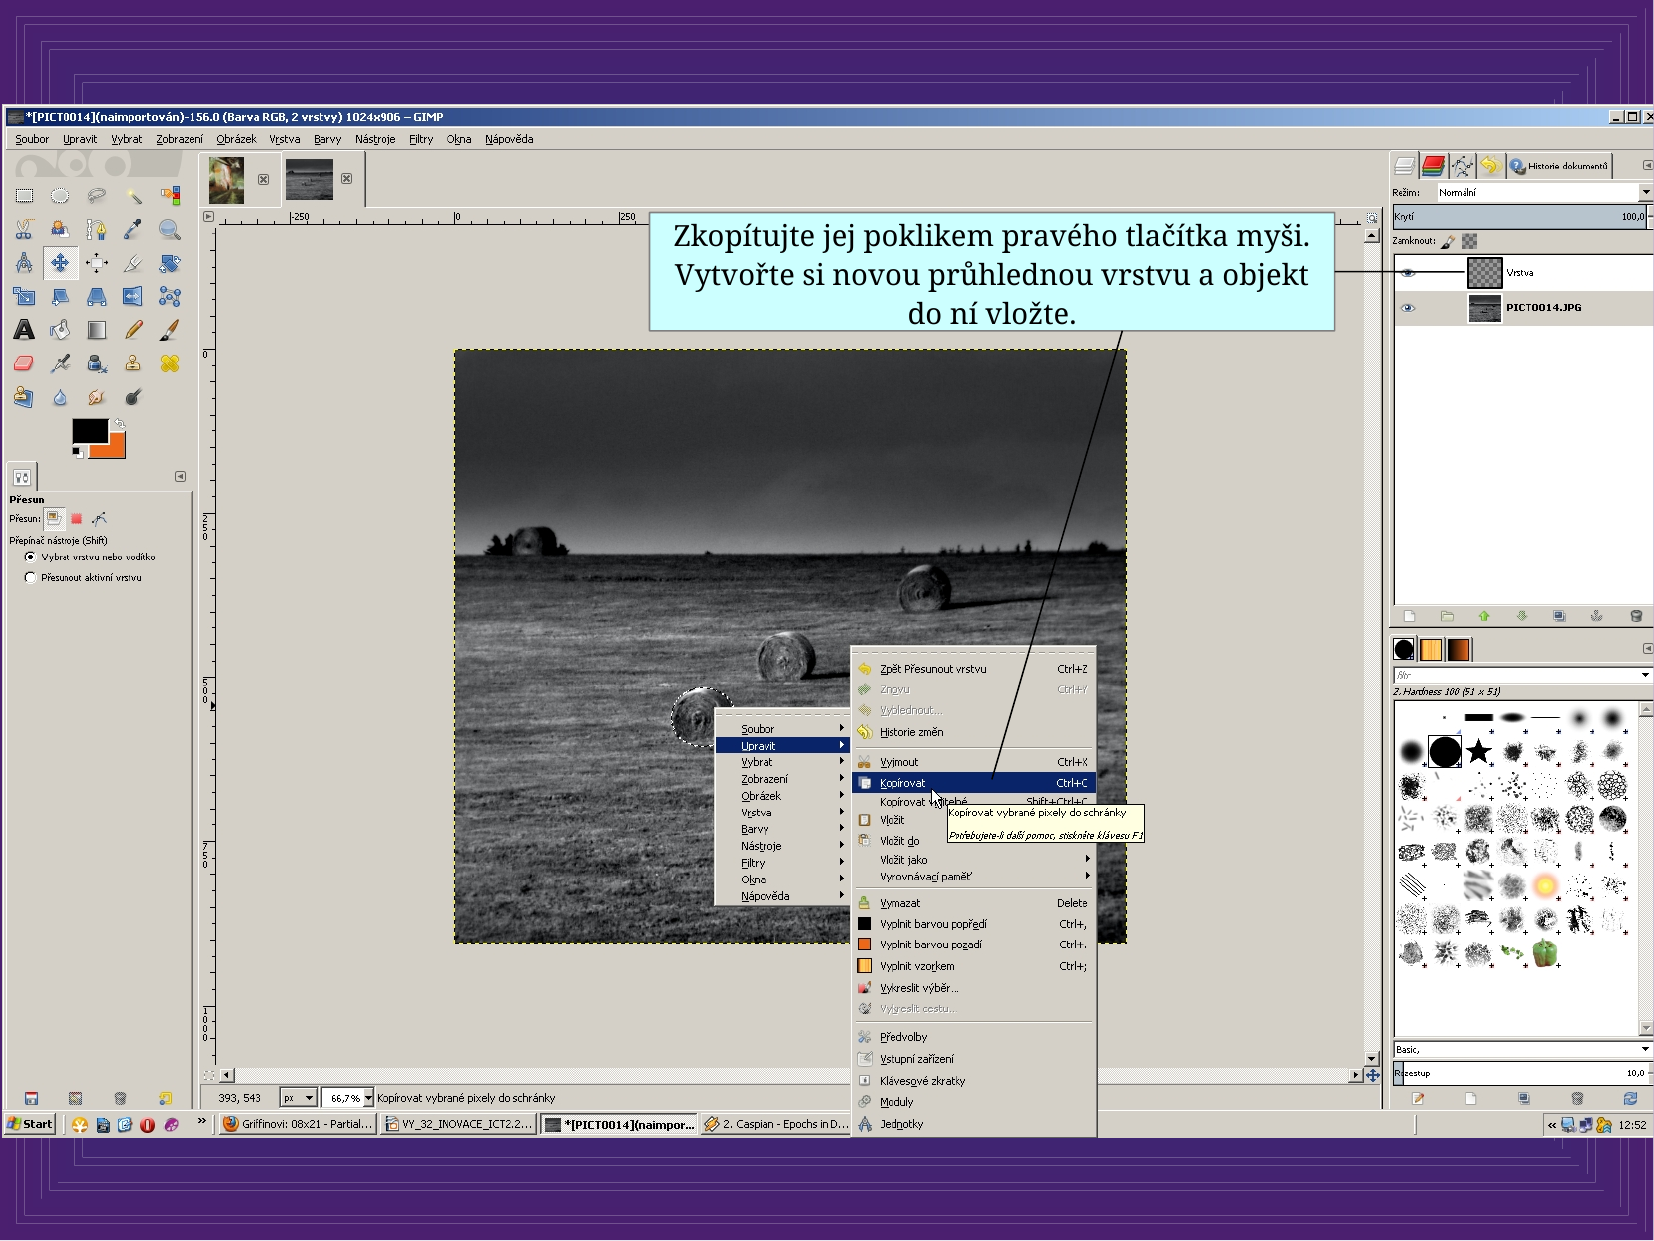

Zkopítujte jej poklikem pravého tlačítka myši.
Vytvořte si novou průhlednou vrstvu a objekt
do ní vložte.